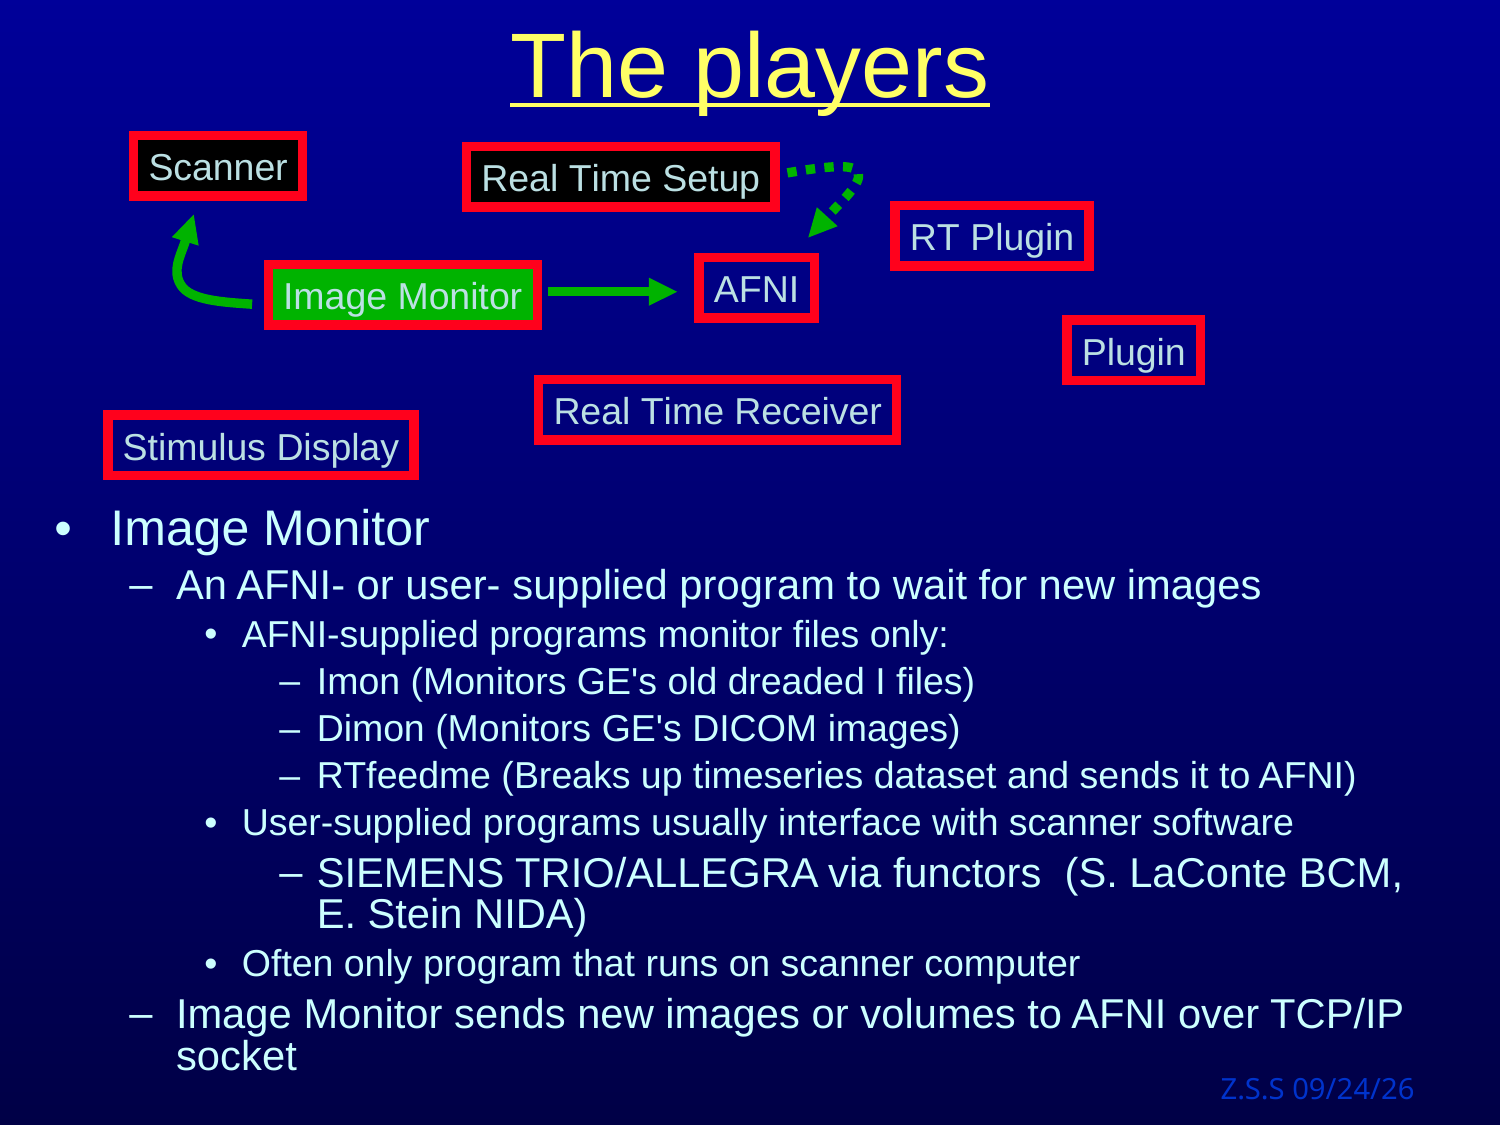

# The players
Scanner
Real Time Setup
RT Plugin
AFNI
Image Monitor
Plugin
Real Time Receiver
Stimulus Display
Image Monitor
An AFNI- or user- supplied program to wait for new images
AFNI-supplied programs monitor files only:
Imon (Monitors GE's old dreaded I files)
Dimon (Monitors GE's DICOM images)
RTfeedme (Breaks up timeseries dataset and sends it to AFNI)
User-supplied programs usually interface with scanner software
SIEMENS TRIO/ALLEGRA via functors (S. LaConte BCM, E. Stein NIDA)
Often only program that runs on scanner computer
Image Monitor sends new images or volumes to AFNI over TCP/IP socket